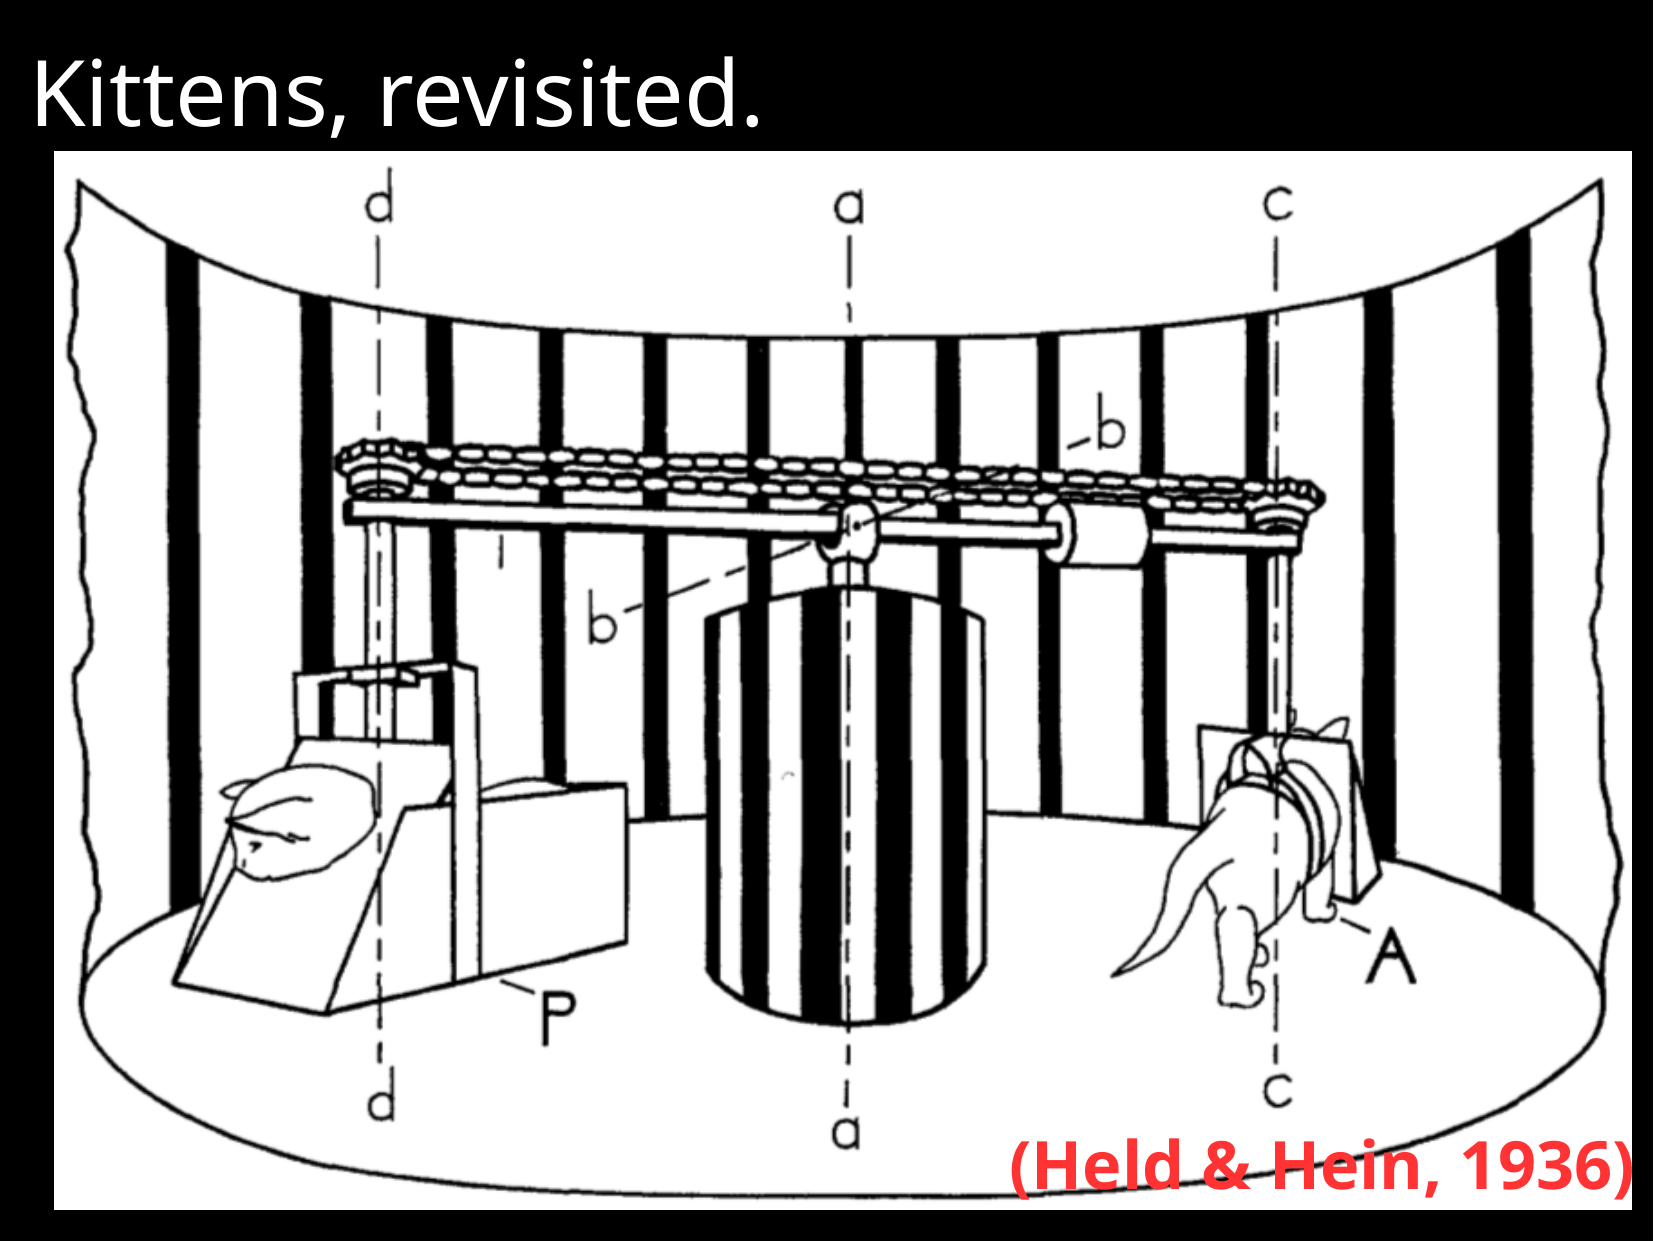

# Kittens, revisited.
(Held & Hein, 1936)